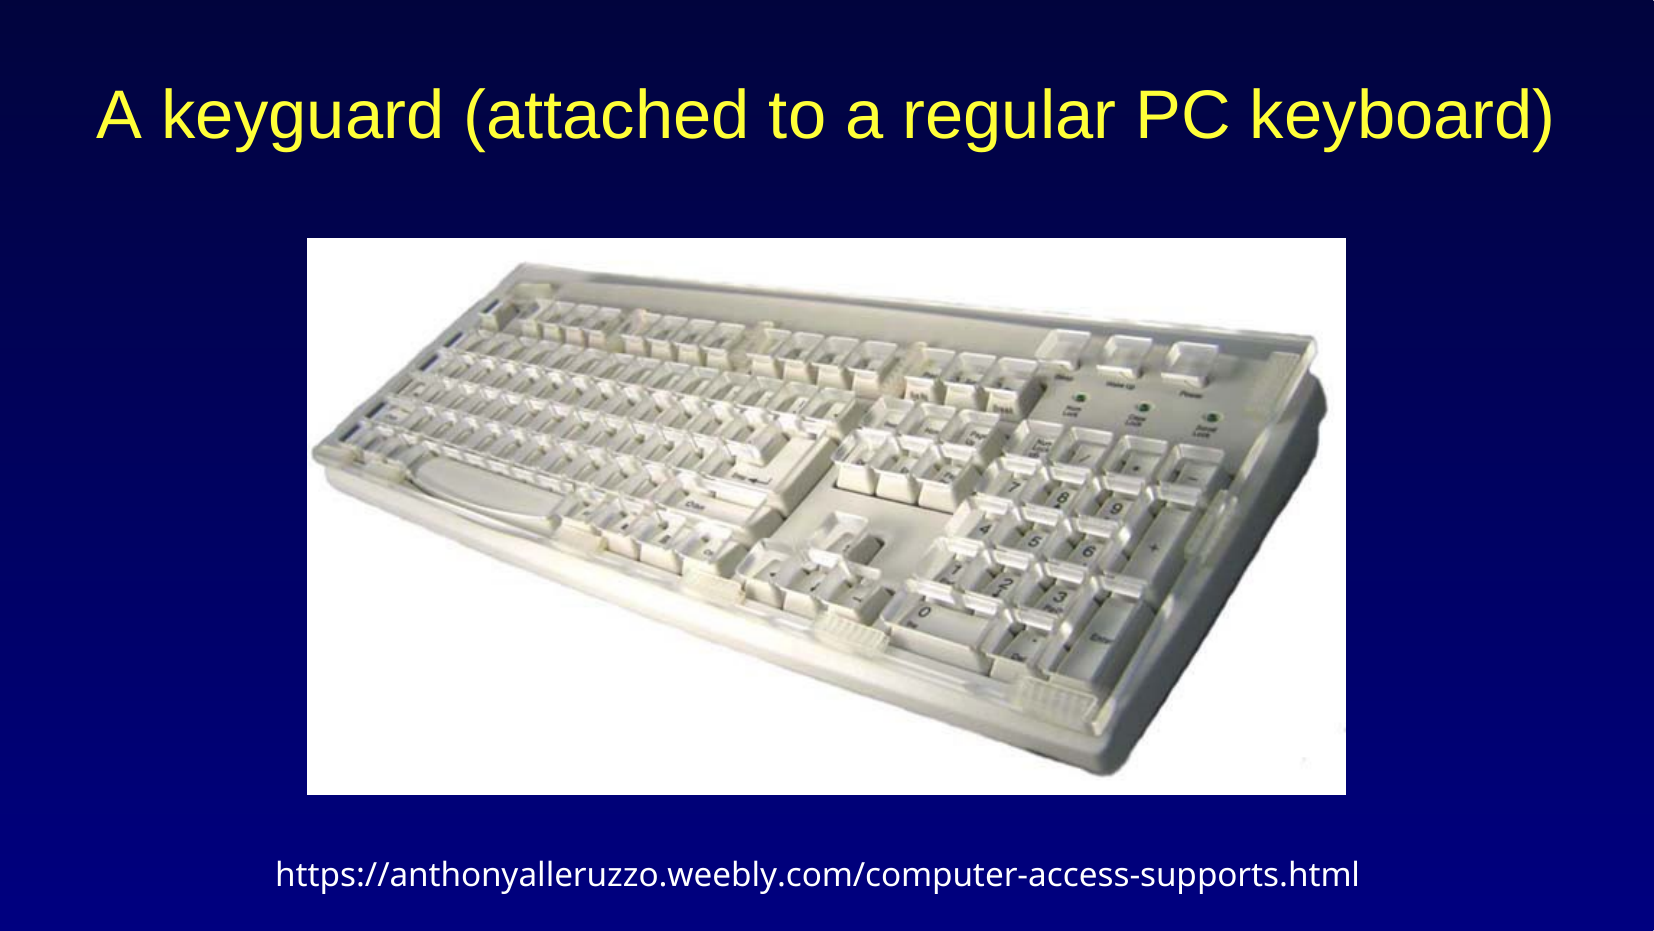

# A keyguard (attached to a regular PC keyboard)
https://anthonyalleruzzo.weebly.com/computer-access-supports.html